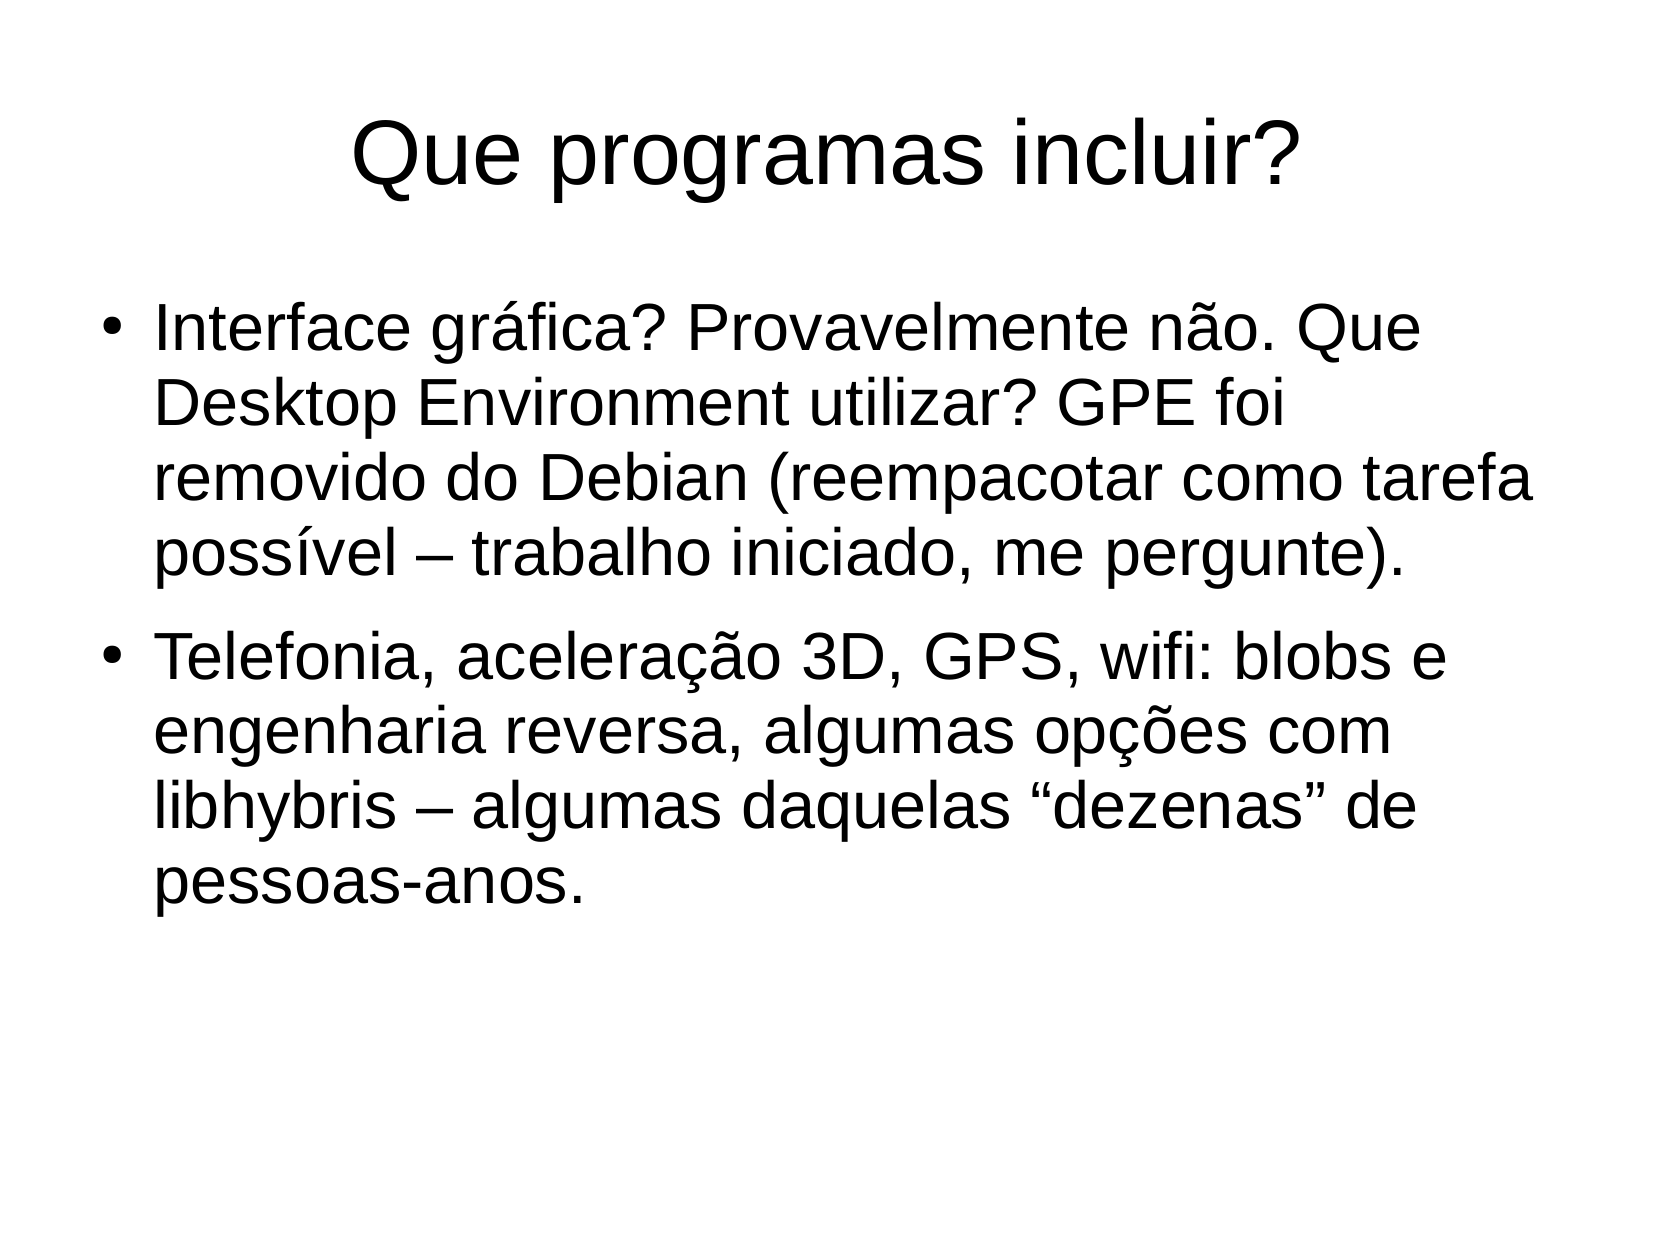

# Que programas incluir?
Interface gráfica? Provavelmente não. Que Desktop Environment utilizar? GPE foi removido do Debian (reempacotar como tarefa possível – trabalho iniciado, me pergunte).
Telefonia, aceleração 3D, GPS, wifi: blobs e engenharia reversa, algumas opções com libhybris – algumas daquelas “dezenas” de pessoas-anos.